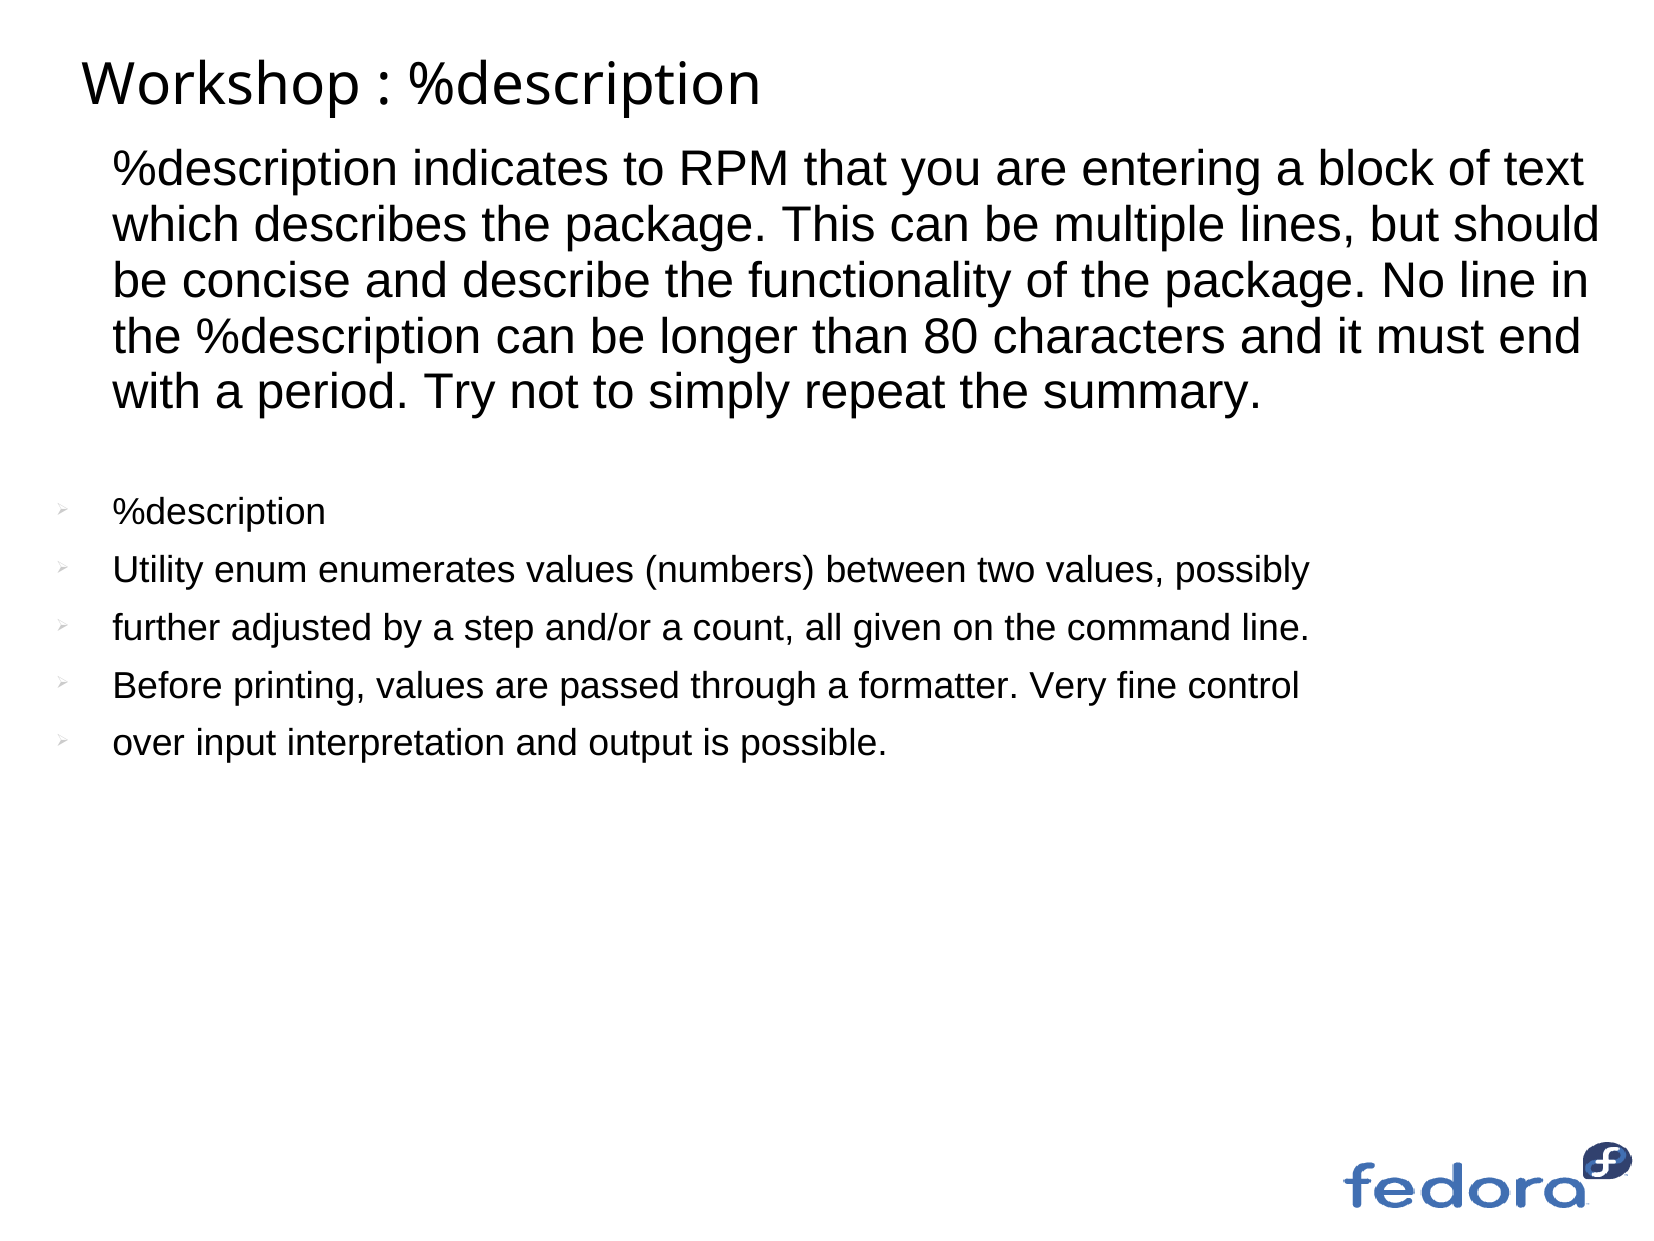

# Workshop : %description
%description indicates to RPM that you are entering a block of text which describes the package. This can be multiple lines, but should be concise and describe the functionality of the package. No line in the %description can be longer than 80 characters and it must end with a period. Try not to simply repeat the summary.
%description
Utility enum enumerates values (numbers) between two values, possibly
further adjusted by a step and/or a count, all given on the command line.
Before printing, values are passed through a formatter. Very fine control
over input interpretation and output is possible.